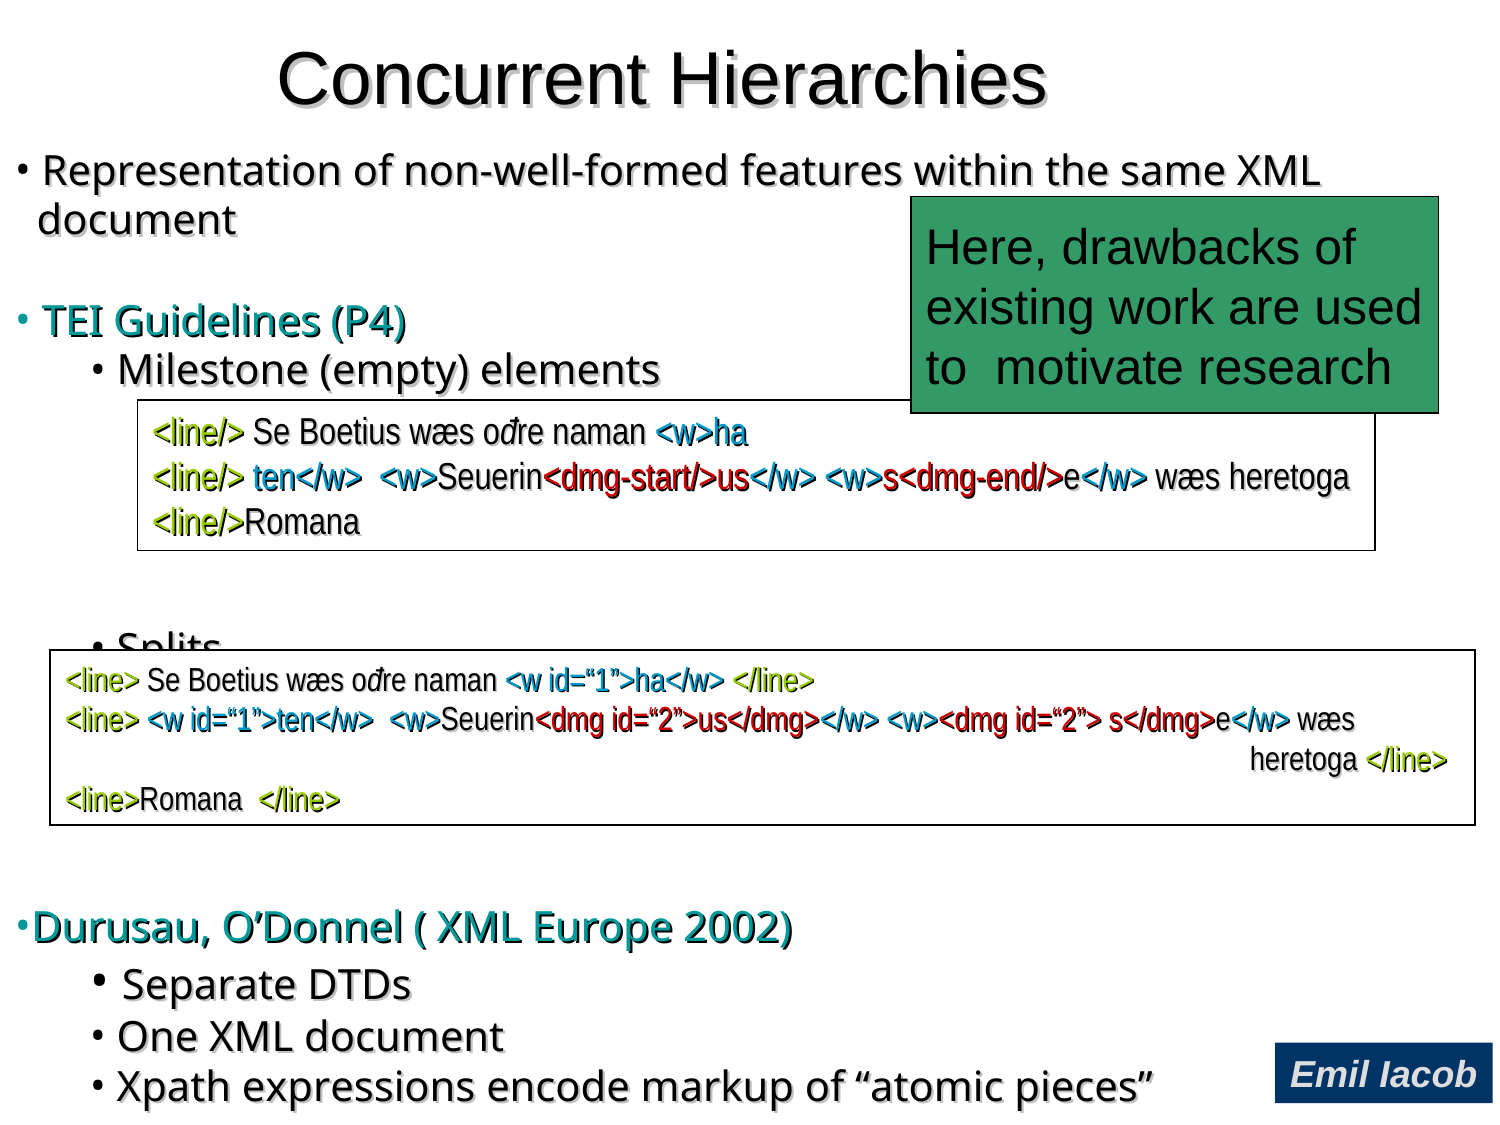

# Concurrent Hierarchies
 Representation of non-well-formed features within the same XML
 document
 TEI Guidelines (P4)
 Milestone (empty) elements
 Splits
Durusau, O’Donnel ( XML Europe 2002)
 Separate DTDs
 One XML document
 Xpath expressions encode markup of “atomic pieces”
Here, drawbacks of
existing work are used
to motivate research
<line/> Se Boetius wæs ođre naman <w>ha
<line/> ten</w> <w>Seuerin<dmg-start/>us</w> <w>s<dmg-end/>e</w> wæs heretoga
<line/>Romana
<line> Se Boetius wæs ođre naman <w id=“1”>ha</w> </line>
<line> <w id=“1”>ten</w> <w>Seuerin<dmg id=“2”>us</dmg></w> <w><dmg id=“2”> s</dmg>e</w> wæs
 heretoga </line>
<line>Romana </line>
Emil Iacob